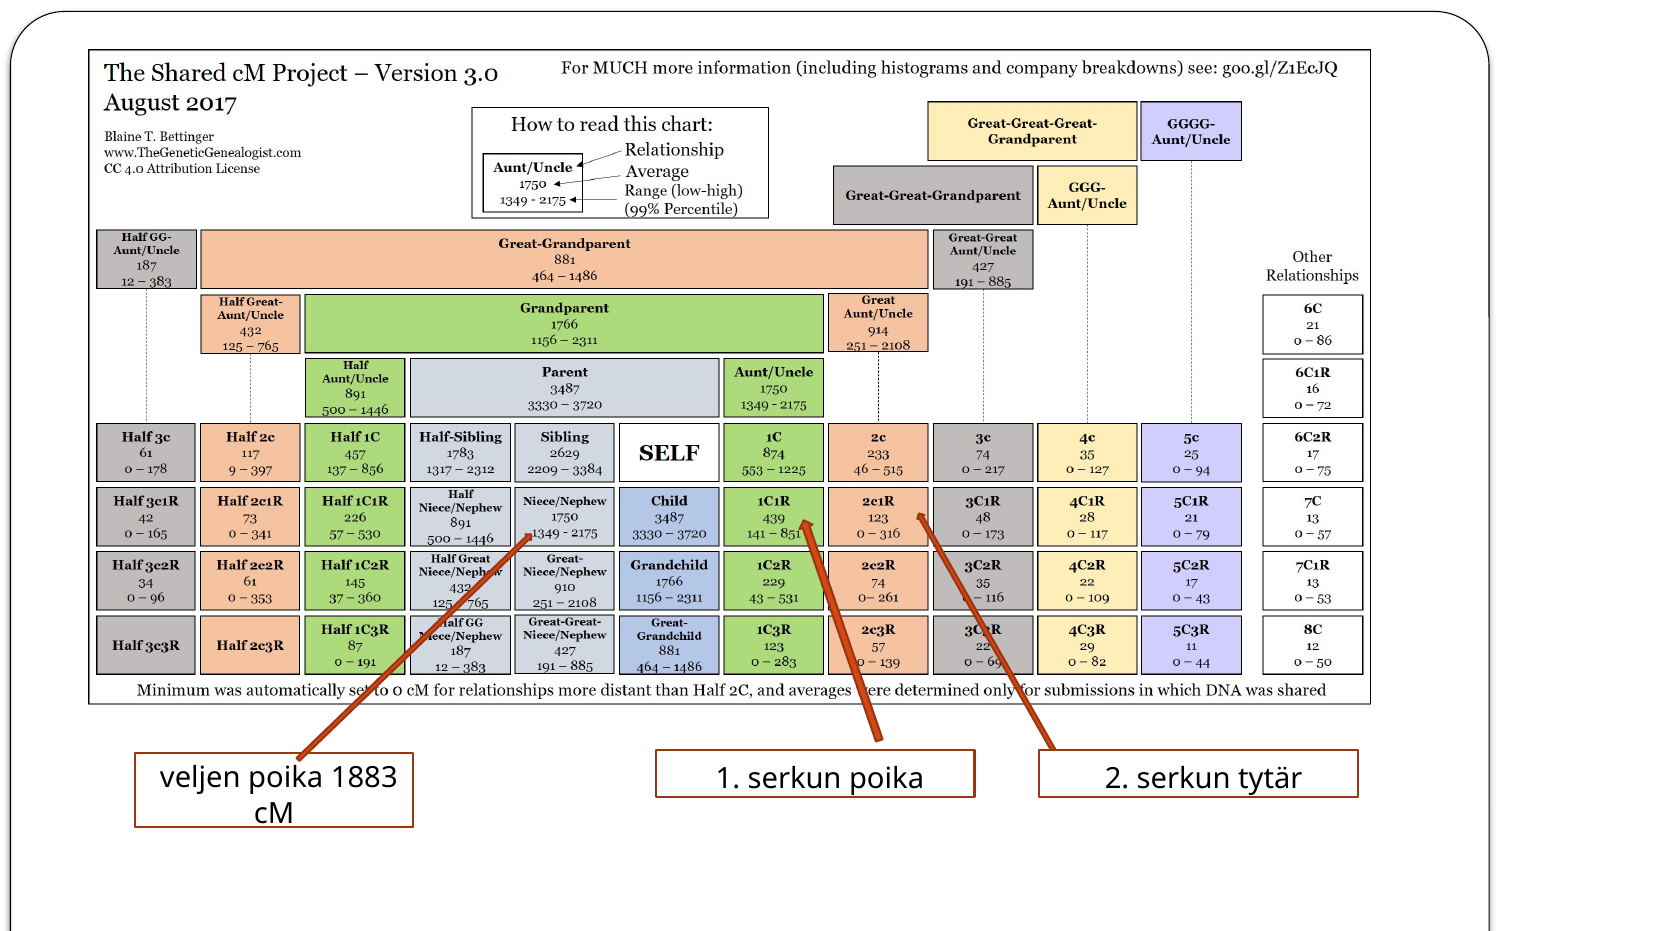

1. serkun poika
 2. serkun tytär
 veljen poika 1883 cM